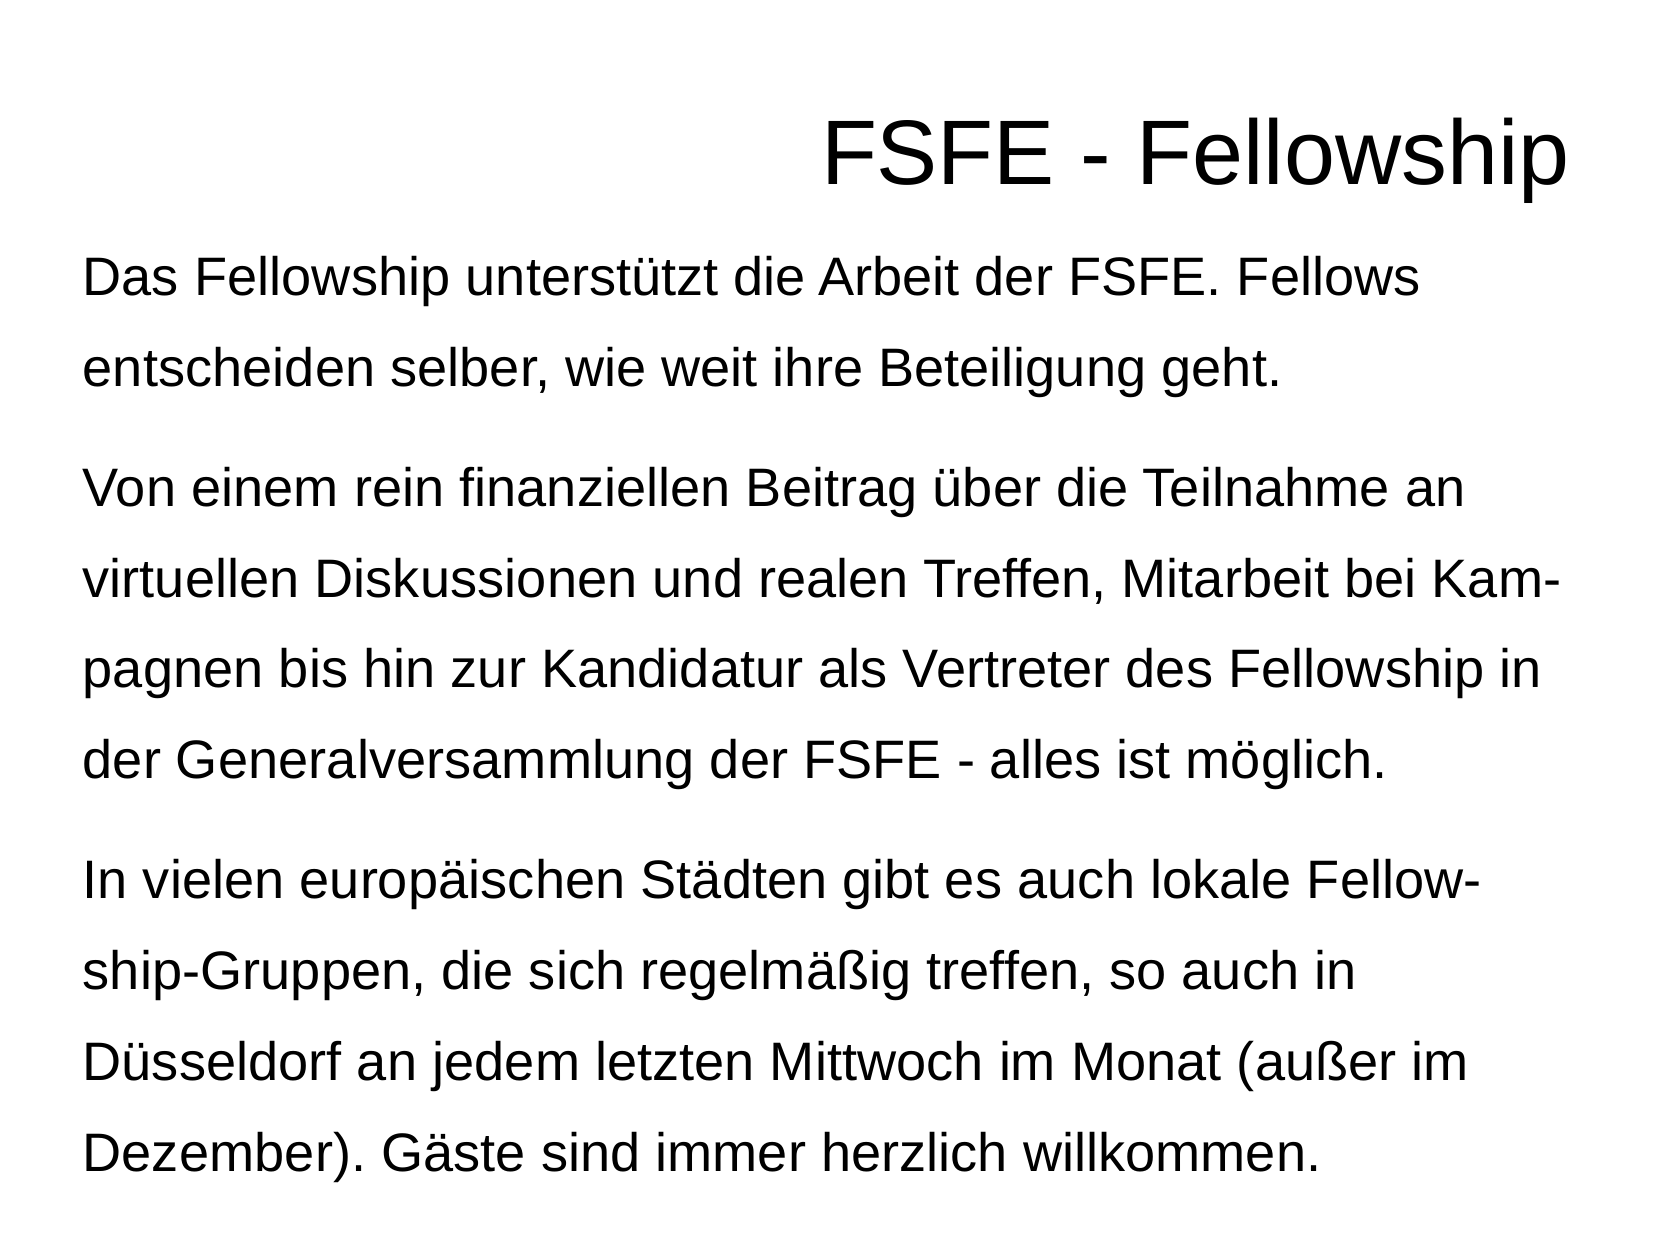

# FSFE - Fellowship
Das Fellowship unterstützt die Arbeit der FSFE. Fellows entscheiden selber, wie weit ihre Beteiligung geht.
Von einem rein finanziellen Beitrag über die Teilnahme an virtuellen Diskussionen und realen Treffen, Mitarbeit bei Kam-pagnen bis hin zur Kandidatur als Vertreter des Fellowship in der Generalversammlung der FSFE - alles ist möglich.
In vielen europäischen Städten gibt es auch lokale Fellow-ship-Gruppen, die sich regelmäßig treffen, so auch in Düsseldorf an jedem letzten Mittwoch im Monat (außer im Dezember). Gäste sind immer herzlich willkommen.